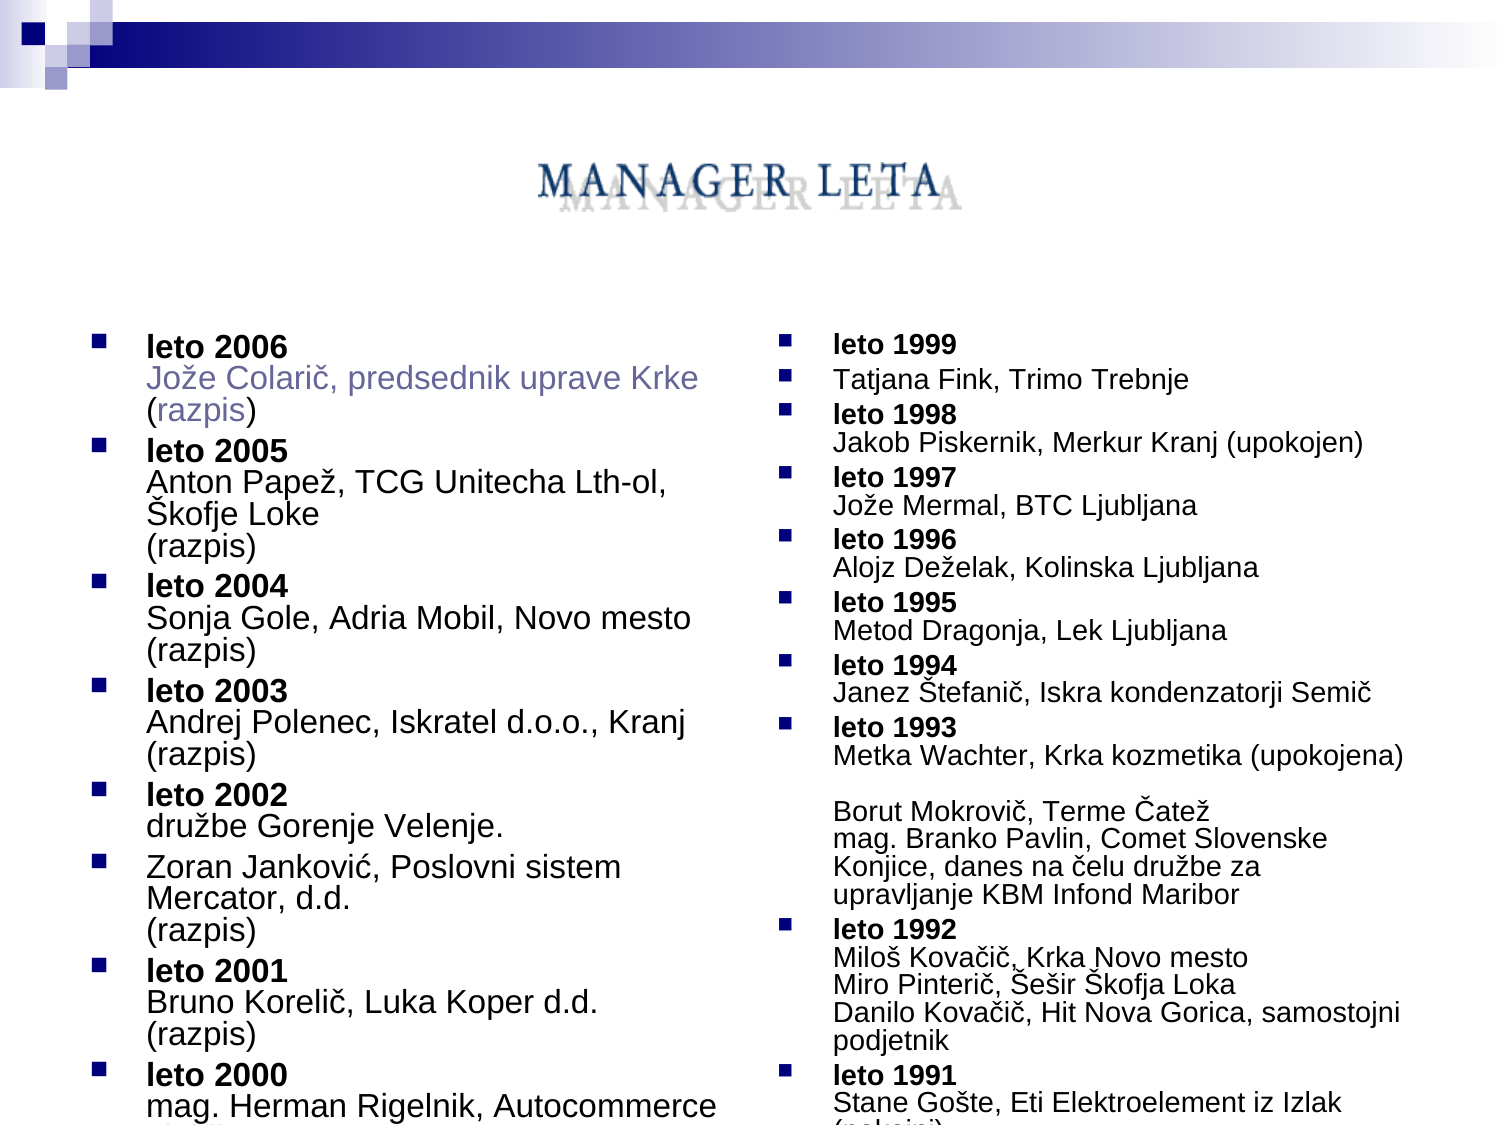

# leto 2006 Jože Colarič, predsednik uprave Krke (razpis)
leto 2005
Anton Papež, TCG Unitecha Lth-ol, Škofje Loke
(razpis)
leto 2004
Sonja Gole, Adria Mobil, Novo mesto
(razpis)
leto 2003
Andrej Polenec, Iskratel d.o.o., Kranj
(razpis)
leto 2002
družbe Gorenje Velenje.
Zoran Janković, Poslovni sistem Mercator, d.d.
(razpis)
leto 2001
Bruno Korelič, Luka Koper d.d.
(razpis)
leto 2000
mag. Herman Rigelnik, Autocommerce Ljubljana
leto 1999
Tatjana Fink, Trimo Trebnje
leto 1998
Jakob Piskernik, Merkur Kranj (upokojen)
leto 1997
Jože Mermal, BTC Ljubljana
leto 1996
Alojz Deželak, Kolinska Ljubljana
leto 1995
Metod Dragonja, Lek Ljubljana
leto 1994
Janez Štefanič, Iskra kondenzatorji Semič
leto 1993
Metka Wachter, Krka kozmetika (upokojena)
Borut Mokrovič, Terme Čatež
mag. Branko Pavlin, Comet Slovenske Konjice, danes na čelu družbe za upravljanje KBM Infond Maribor
leto 1992
Miloš Kovačič, Krka Novo mesto
Miro Pinterič, Šešir Škofja Loka
Danilo Kovačič, Hit Nova Gorica, samostojni podjetnik
leto 1991
Stane Gošte, Eti Elektroelement iz Izlak (pokojni),
Vida Marcijan, Filc Mengeš (upokojena),
Jože Stanič, Gorenje gospodinjski aparati, danes na čelu delniške